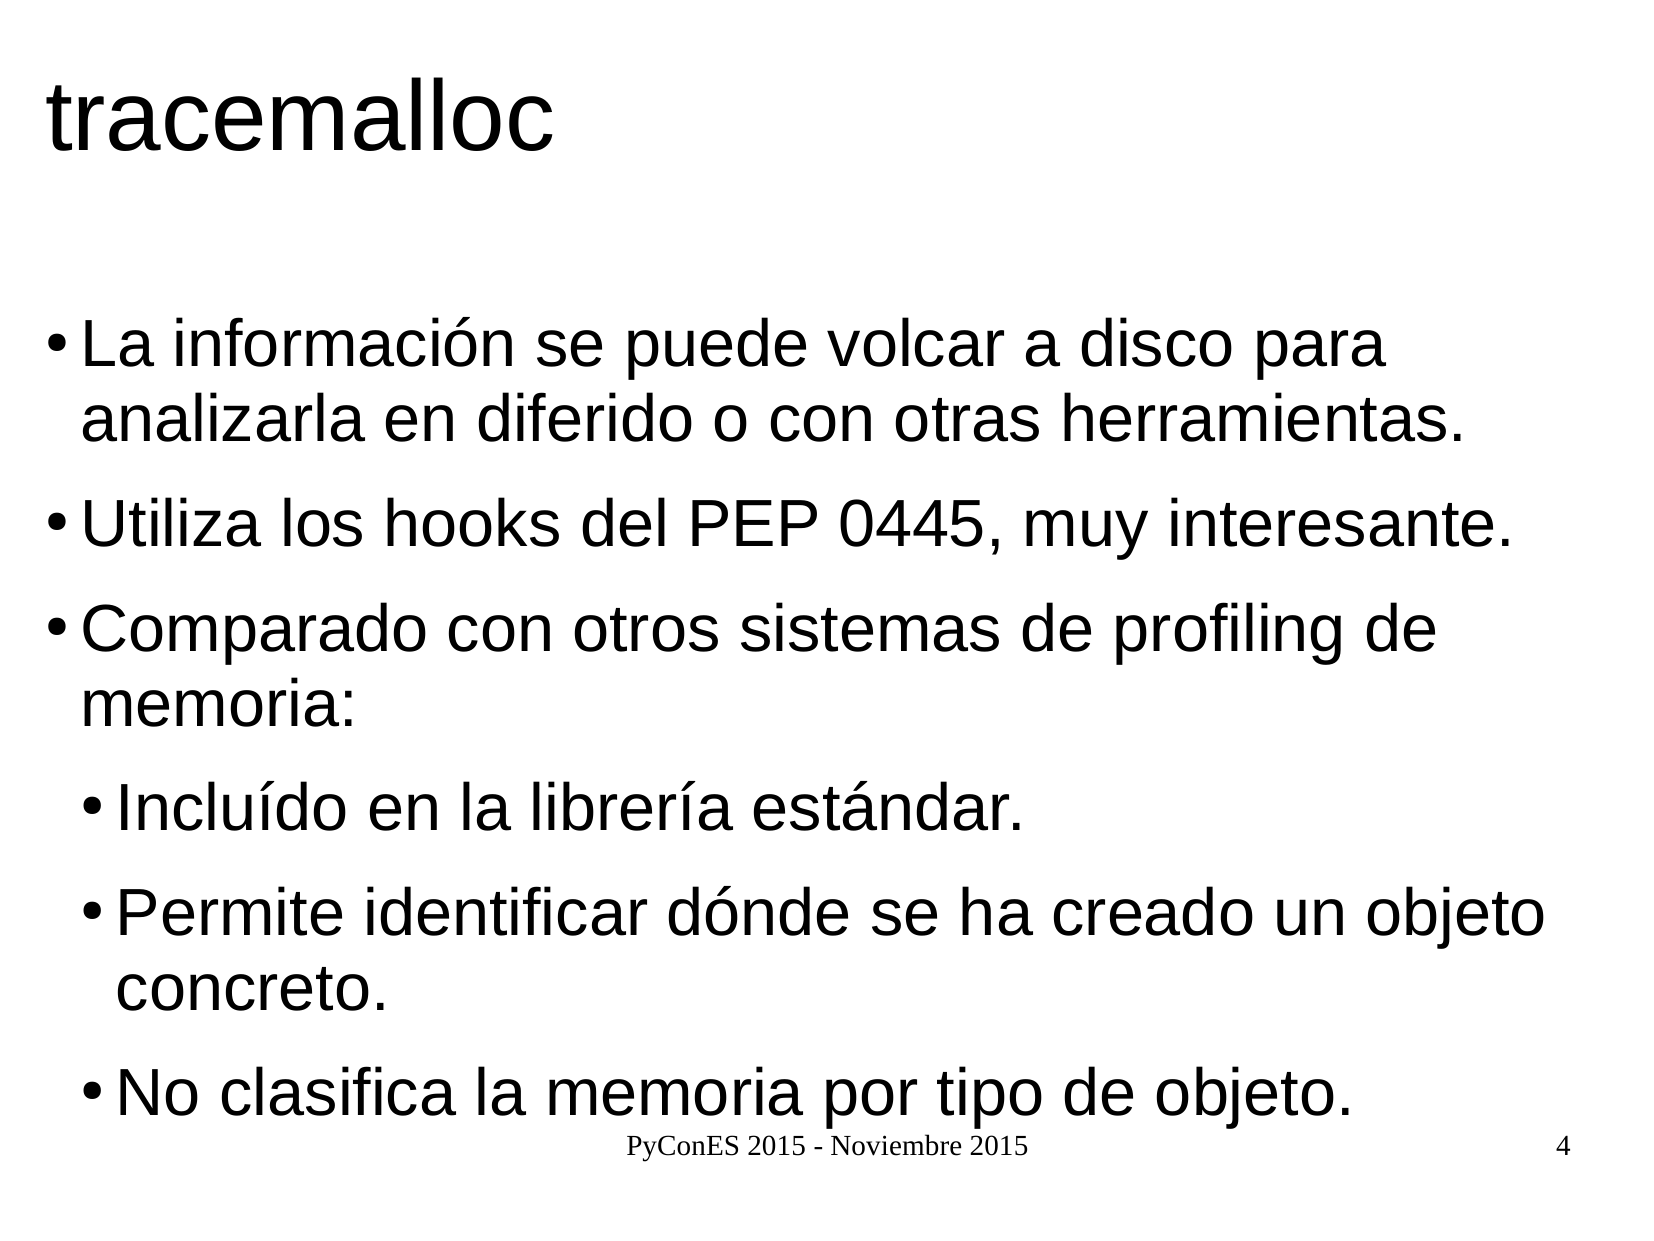

# tracemalloc
La información se puede volcar a disco para analizarla en diferido o con otras herramientas.
Utiliza los hooks del PEP 0445, muy interesante.
Comparado con otros sistemas de profiling de memoria:
Incluído en la librería estándar.
Permite identificar dónde se ha creado un objeto concreto.
No clasifica la memoria por tipo de objeto.
PyConES 2015 - Noviembre 2015
4